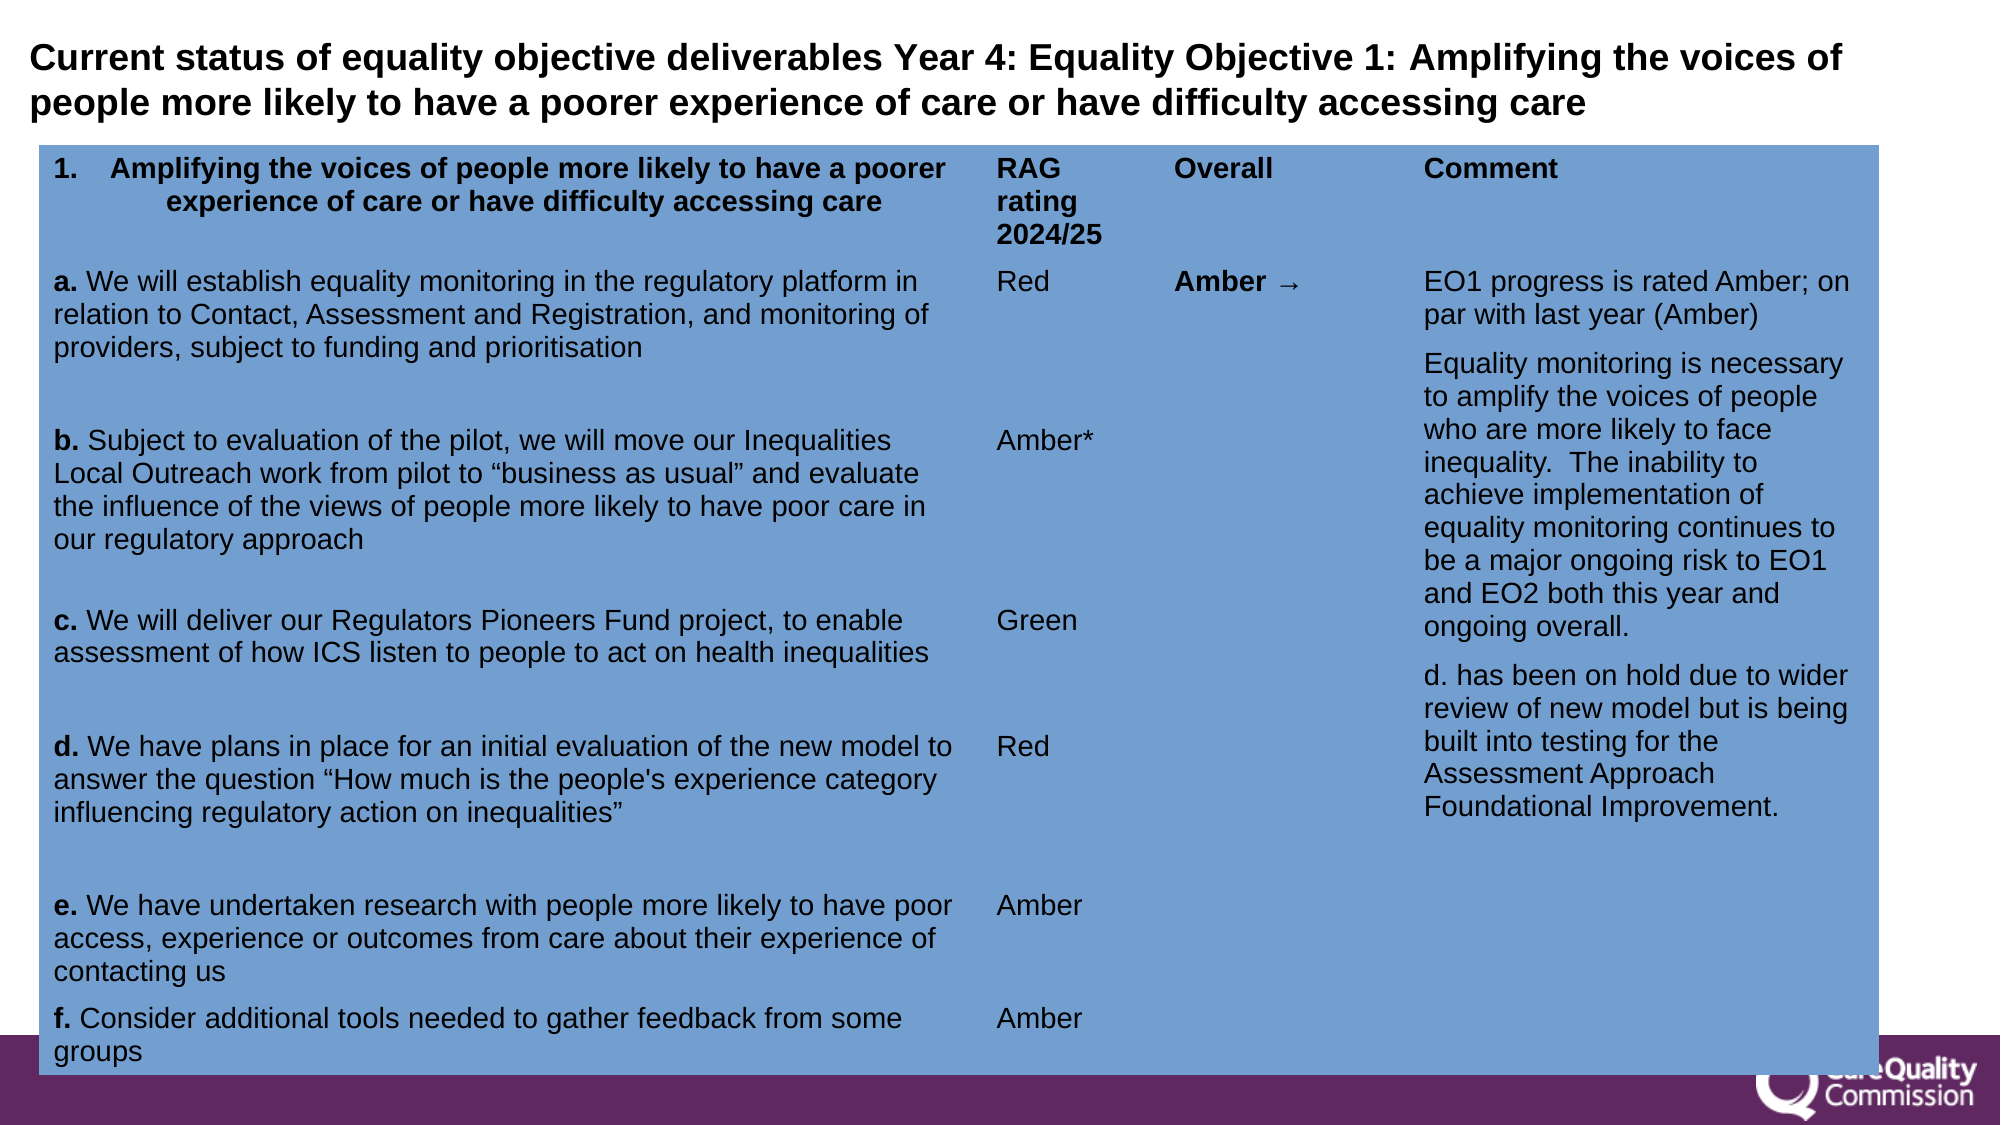

# Current status of equality objective deliverables Year 4: Equality Objective 1: Amplifying the voices of people more likely to have a poorer experience of care or have difficulty accessing care
| Amplifying the voices of people more likely to have a poorer experience of care or have difficulty accessing care | RAG rating 2024/25 | Overall | Comment |
| --- | --- | --- | --- |
| a. We will establish equality monitoring in the regulatory platform in relation to Contact, Assessment and Registration, and monitoring of providers, subject to funding and prioritisation | Red | Amber → | EO1 progress is rated Amber; on par with last year (Amber) Equality monitoring is necessary to amplify the voices of people who are more likely to face inequality. The inability to achieve implementation of equality monitoring continues to be a major ongoing risk to EO1 and EO2 both this year and ongoing overall. d. has been on hold due to wider review of new model but is being built into testing for the Assessment Approach Foundational Improvement. |
| b. Subject to evaluation of the pilot, we will move our Inequalities Local Outreach work from pilot to “business as usual” and evaluate the influence of the views of people more likely to have poor care in our regulatory approach | Amber\* | | |
| c. We will deliver our Regulators Pioneers Fund project, to enable assessment of how ICS listen to people to act on health inequalities | Green | | |
| d. We have plans in place for an initial evaluation of the new model to answer the question “How much is the people's experience category influencing regulatory action on inequalities” | Red | | |
| e. We have undertaken research with people more likely to have poor access, experience or outcomes from care about their experience of contacting us | Amber | | |
| f. Consider additional tools needed to gather feedback from some groups | Amber | | |